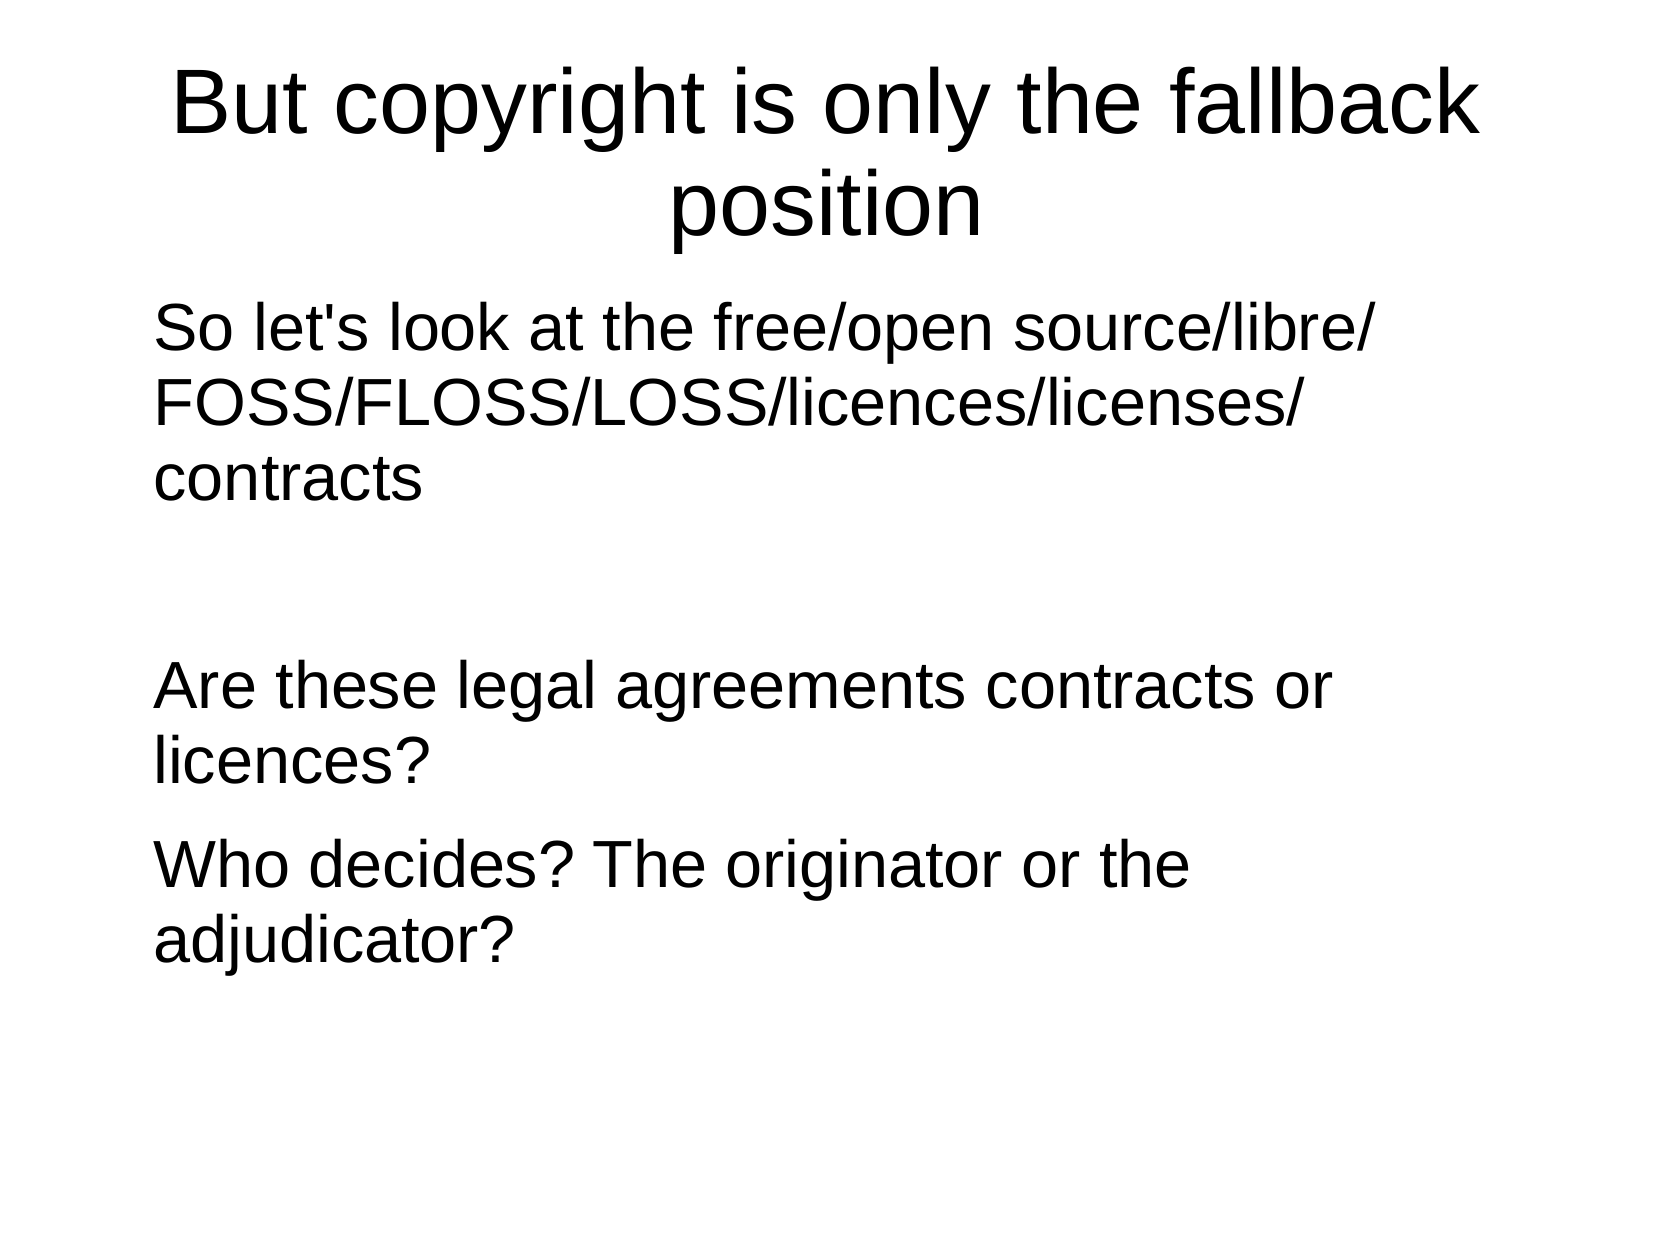

# But copyright is only the fallback position
So let's look at the free/open source/libre/ FOSS/FLOSS/LOSS/licences/licenses/ contracts
Are these legal agreements contracts or licences?
Who decides? The originator or the adjudicator?